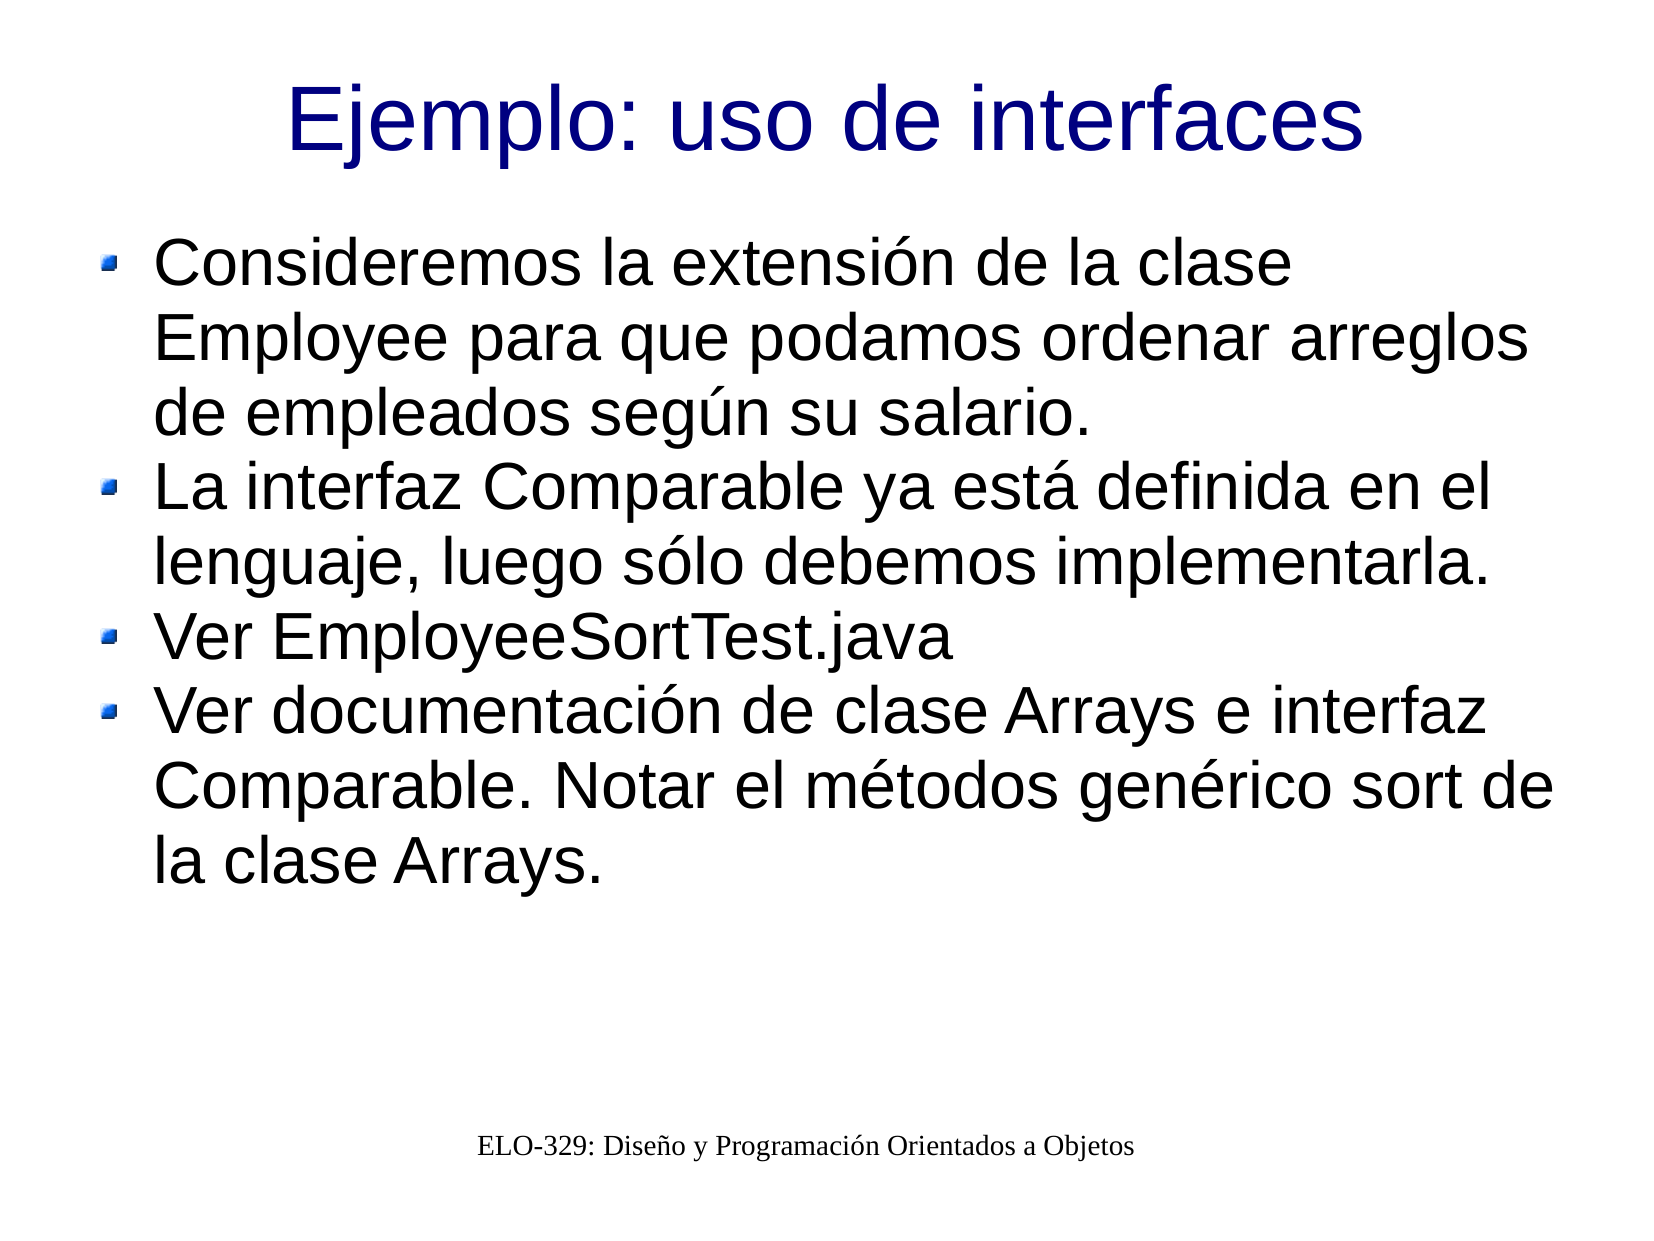

# Ejemplo: uso de interfaces
Consideremos la extensión de la clase Employee para que podamos ordenar arreglos de empleados según su salario.
La interfaz Comparable ya está definida en el lenguaje, luego sólo debemos implementarla.
Ver EmployeeSortTest.java
Ver documentación de clase Arrays e interfaz Comparable. Notar el métodos genérico sort de la clase Arrays.